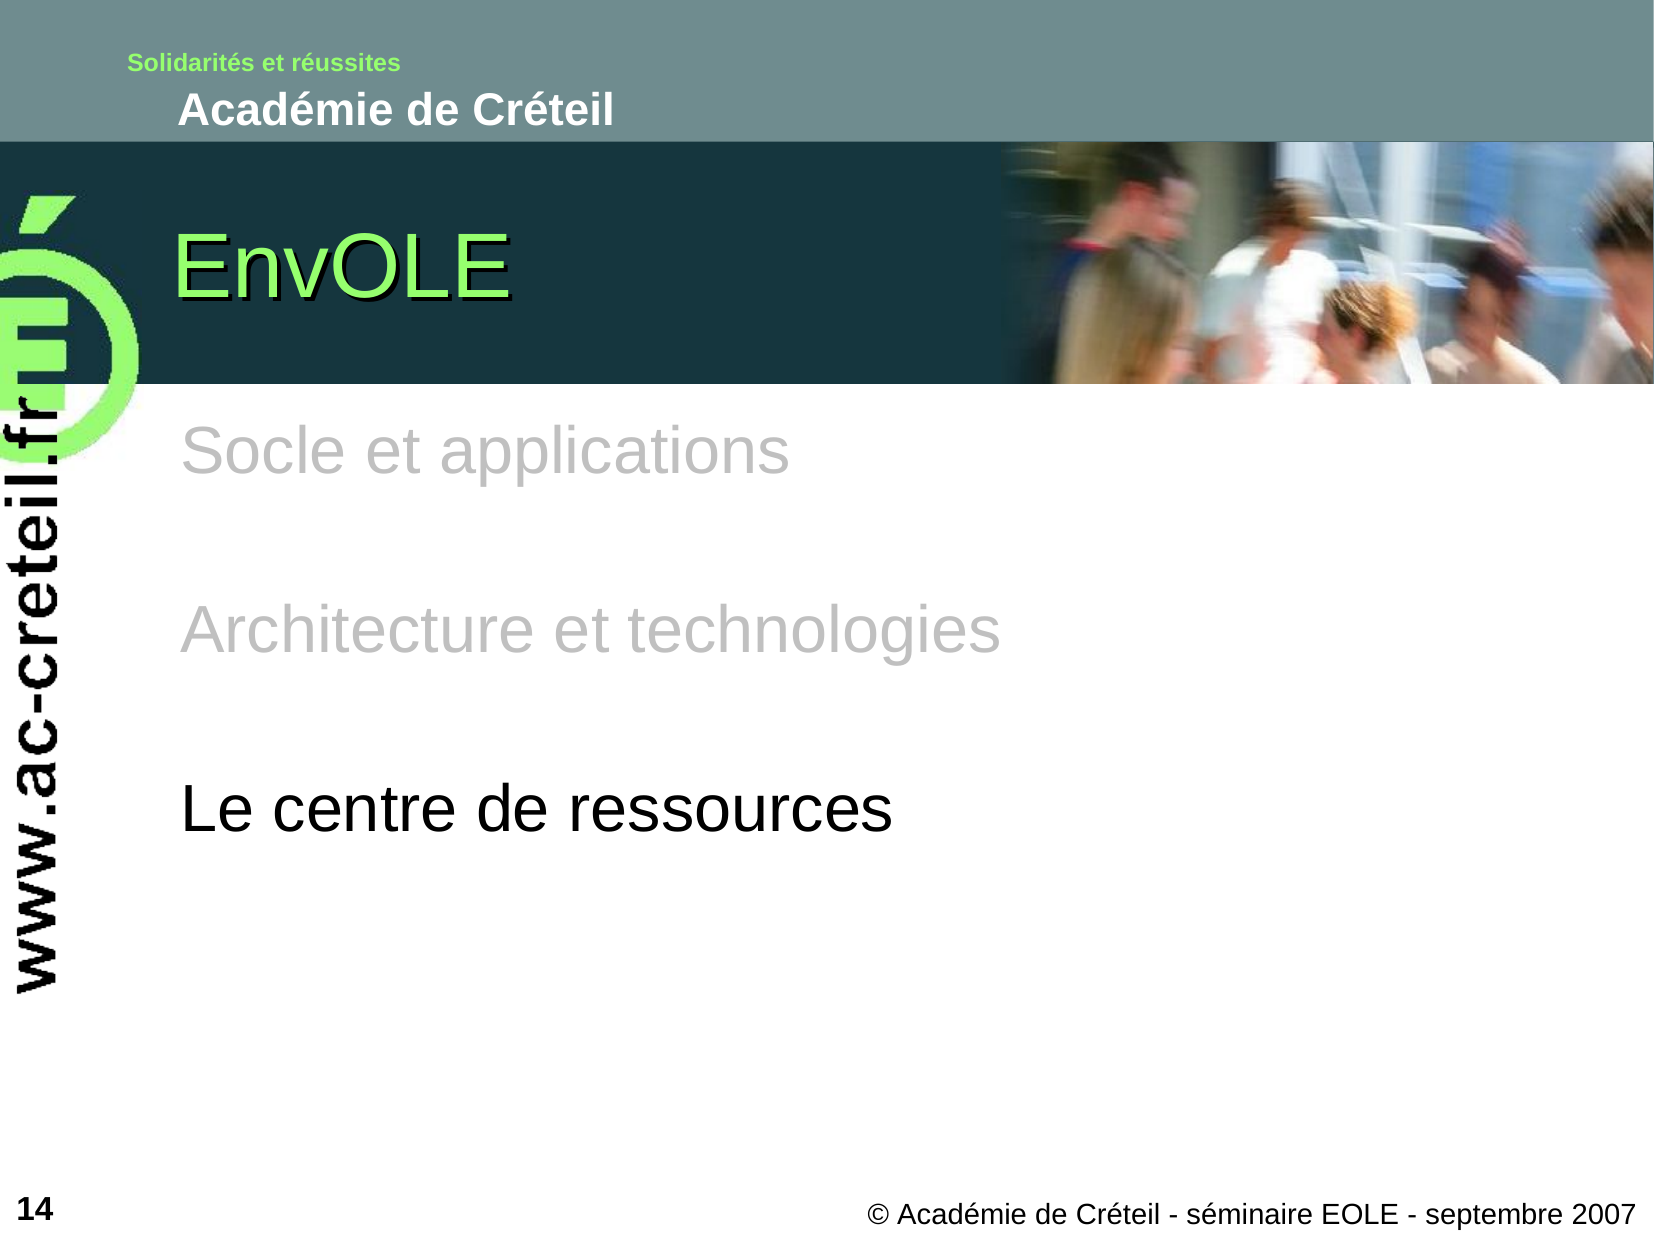

# EnvOLE
Socle et applications
Architecture et technologies
Le centre de ressources
© Académie de Créteil - séminaire EOLE - septembre 2007
14